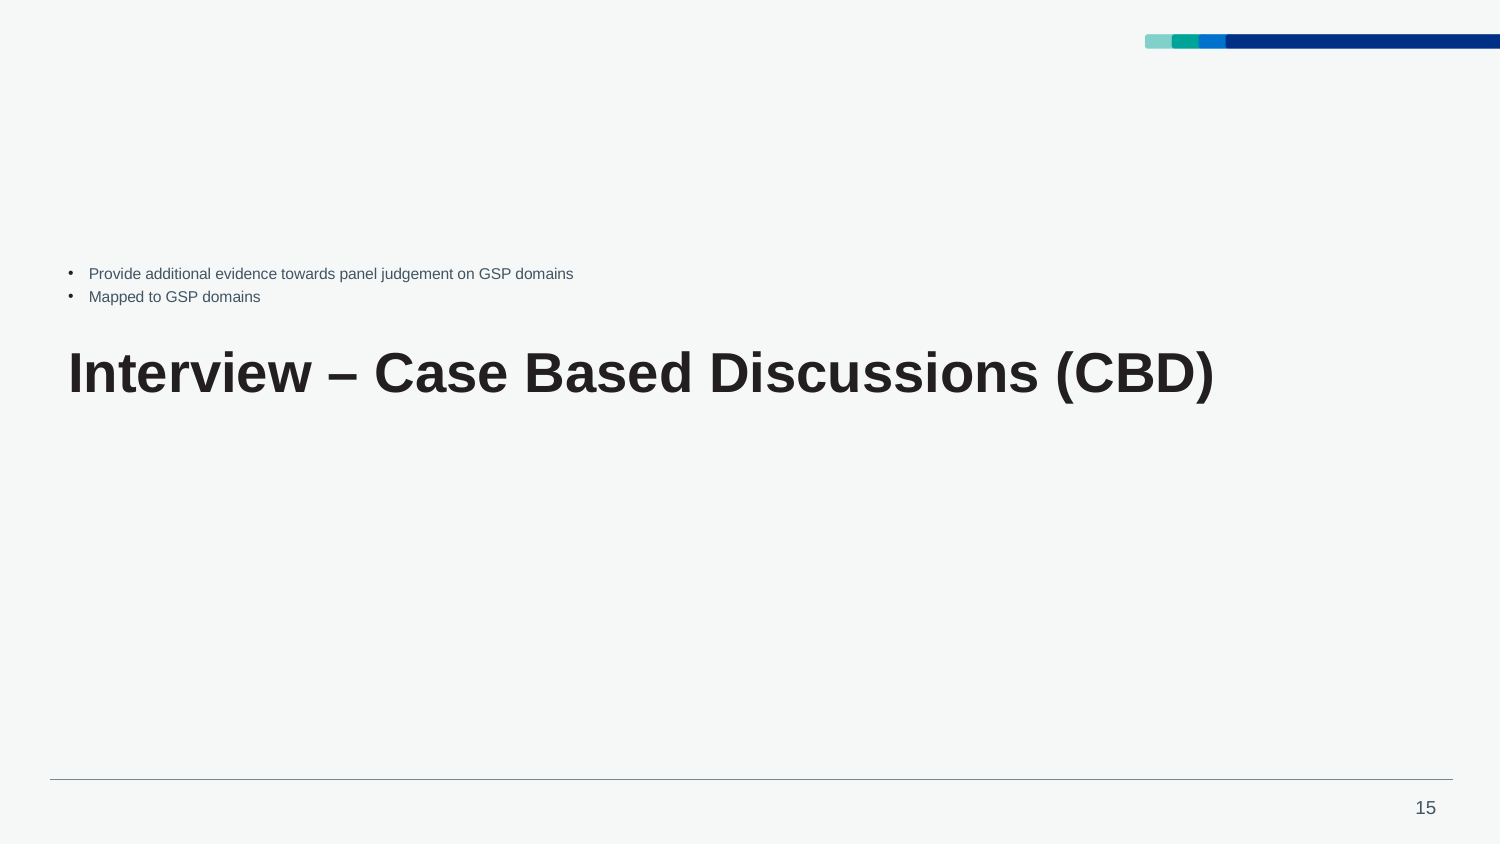

# Provide additional evidence towards panel judgement on GSP domains
Mapped to GSP domains
Interview – Case Based Discussions (CBD)